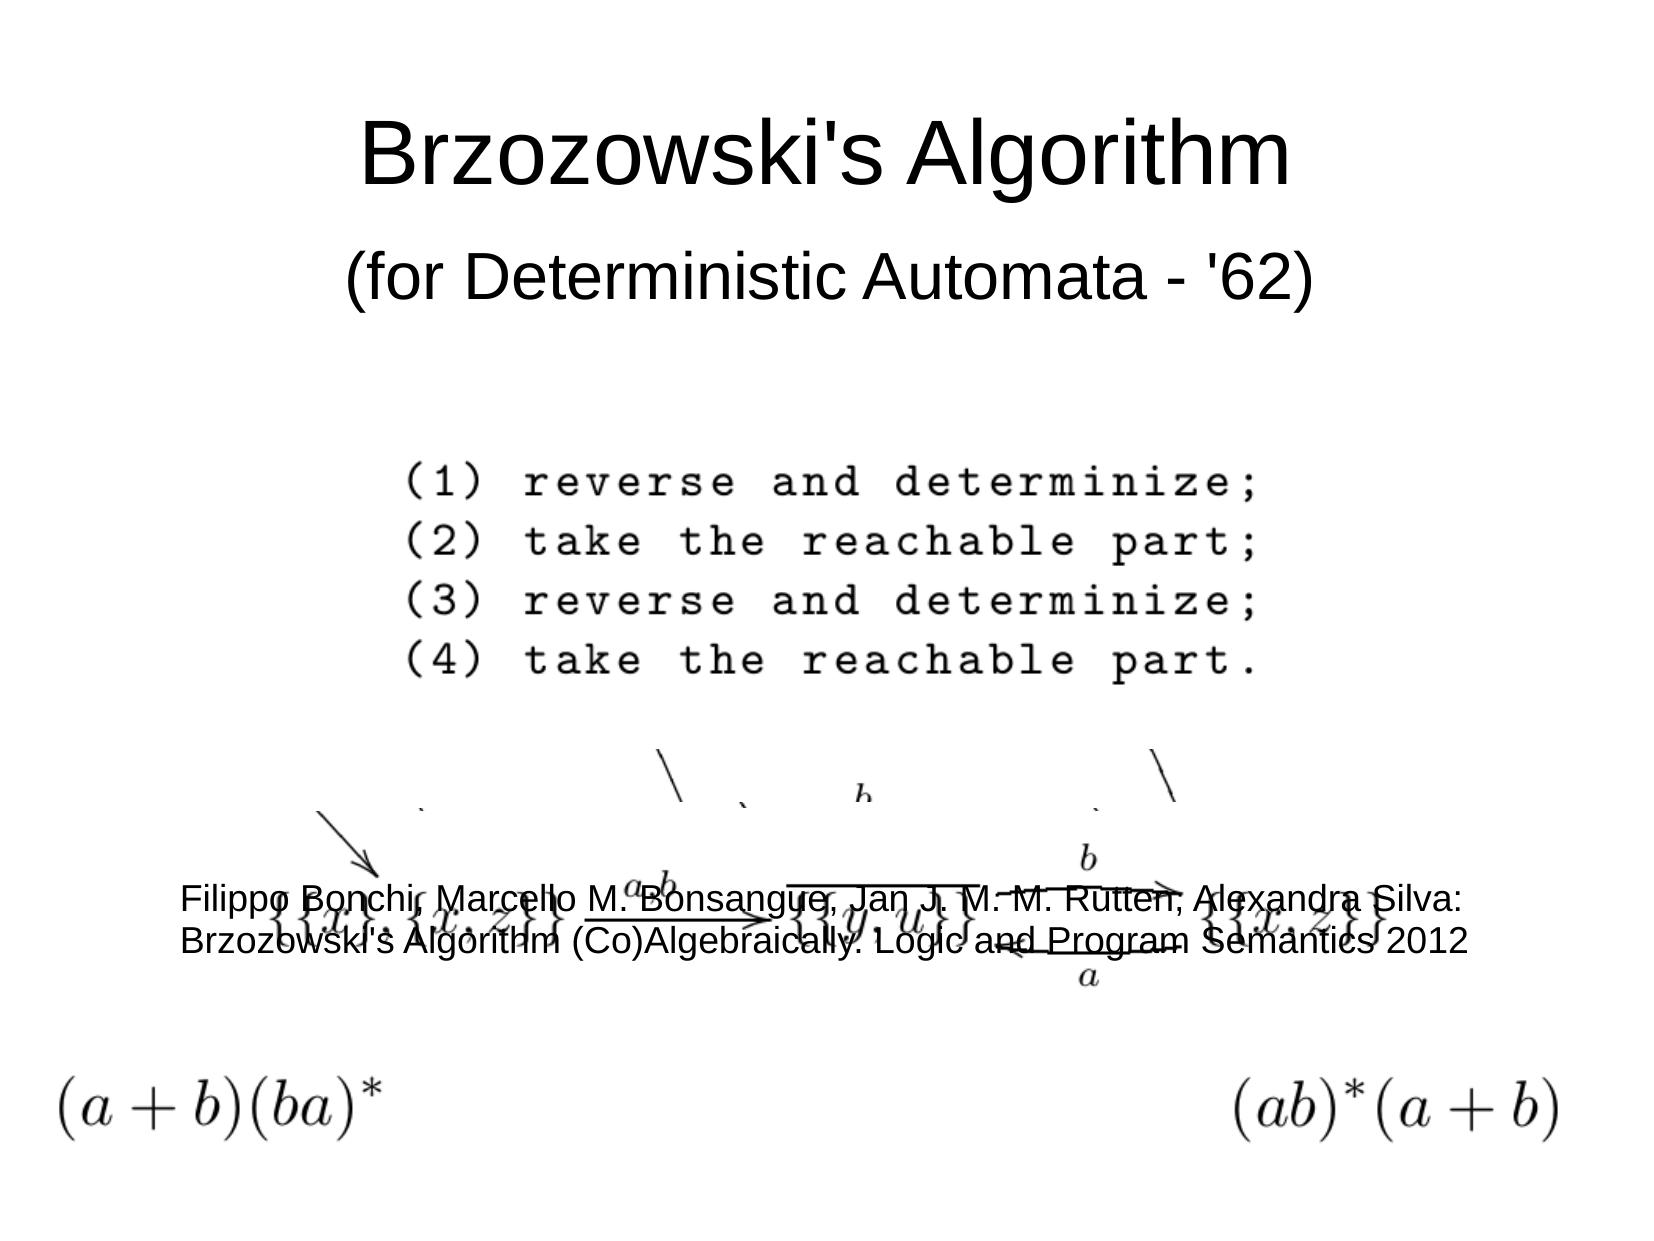

# Brzozowski's Algorithm
(for Deterministic Automata - '62)
Filippo Bonchi, Marcello M. Bonsangue, Jan J. M. M. Rutten, Alexandra Silva: Brzozowski's Algorithm (Co)Algebraically. Logic and Program Semantics 2012